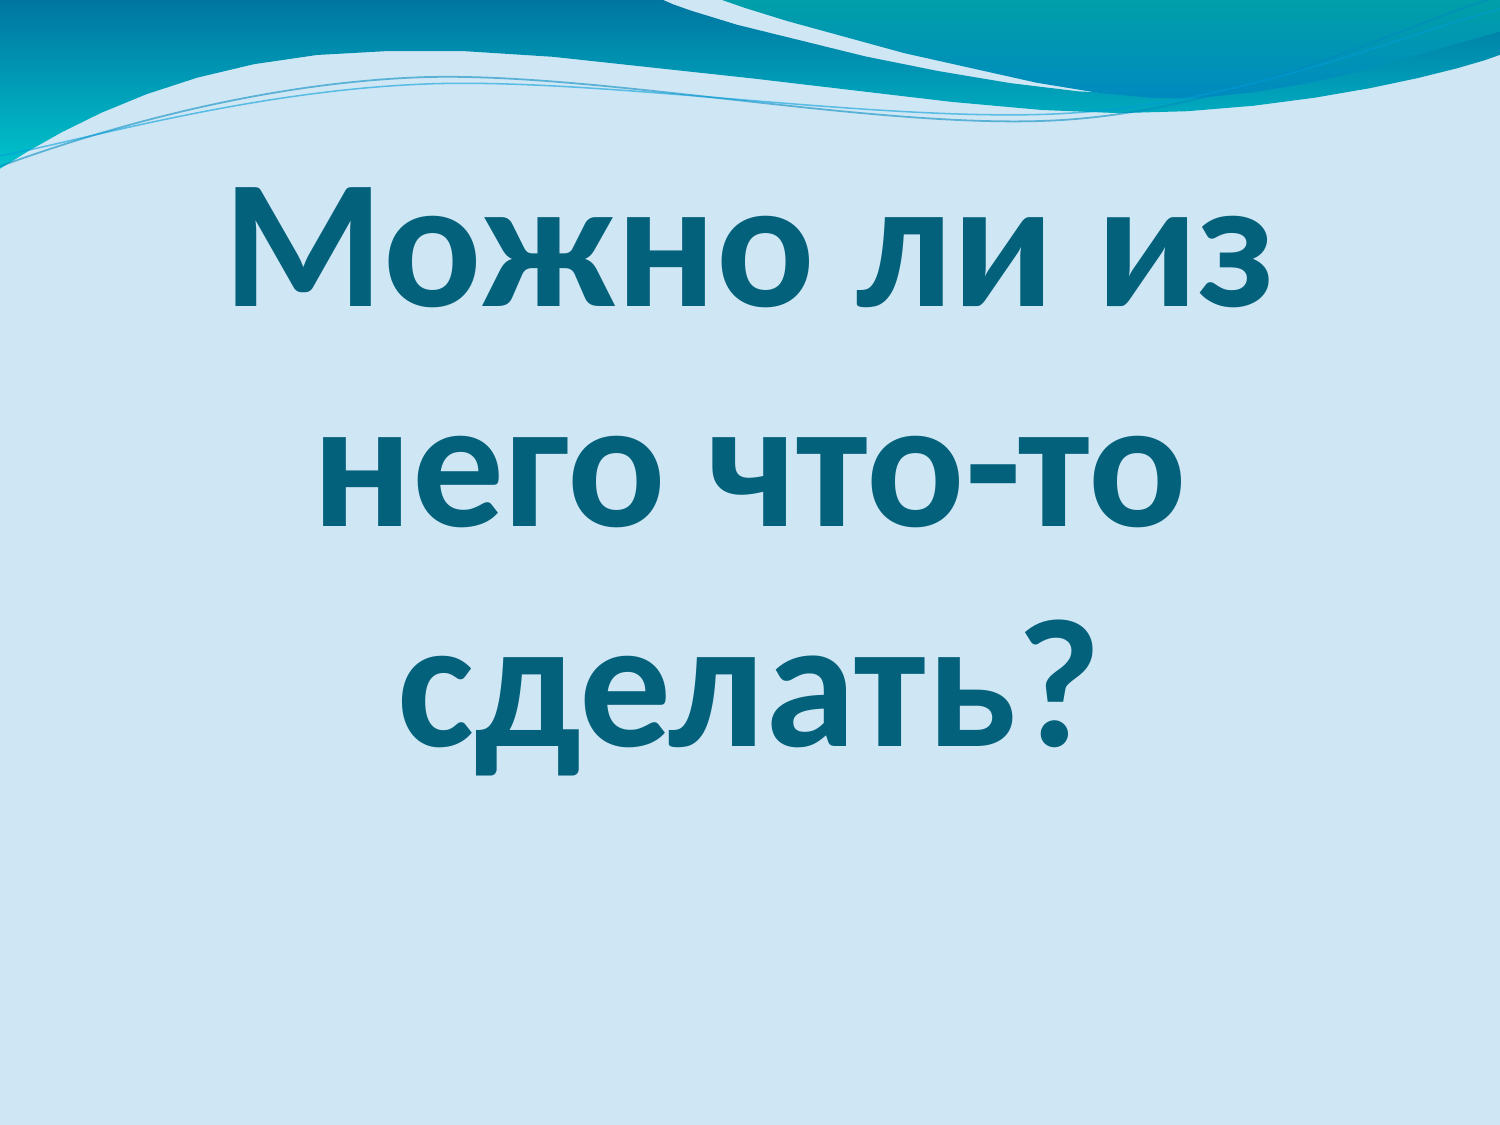

# Можно ли из него что-то сделать?